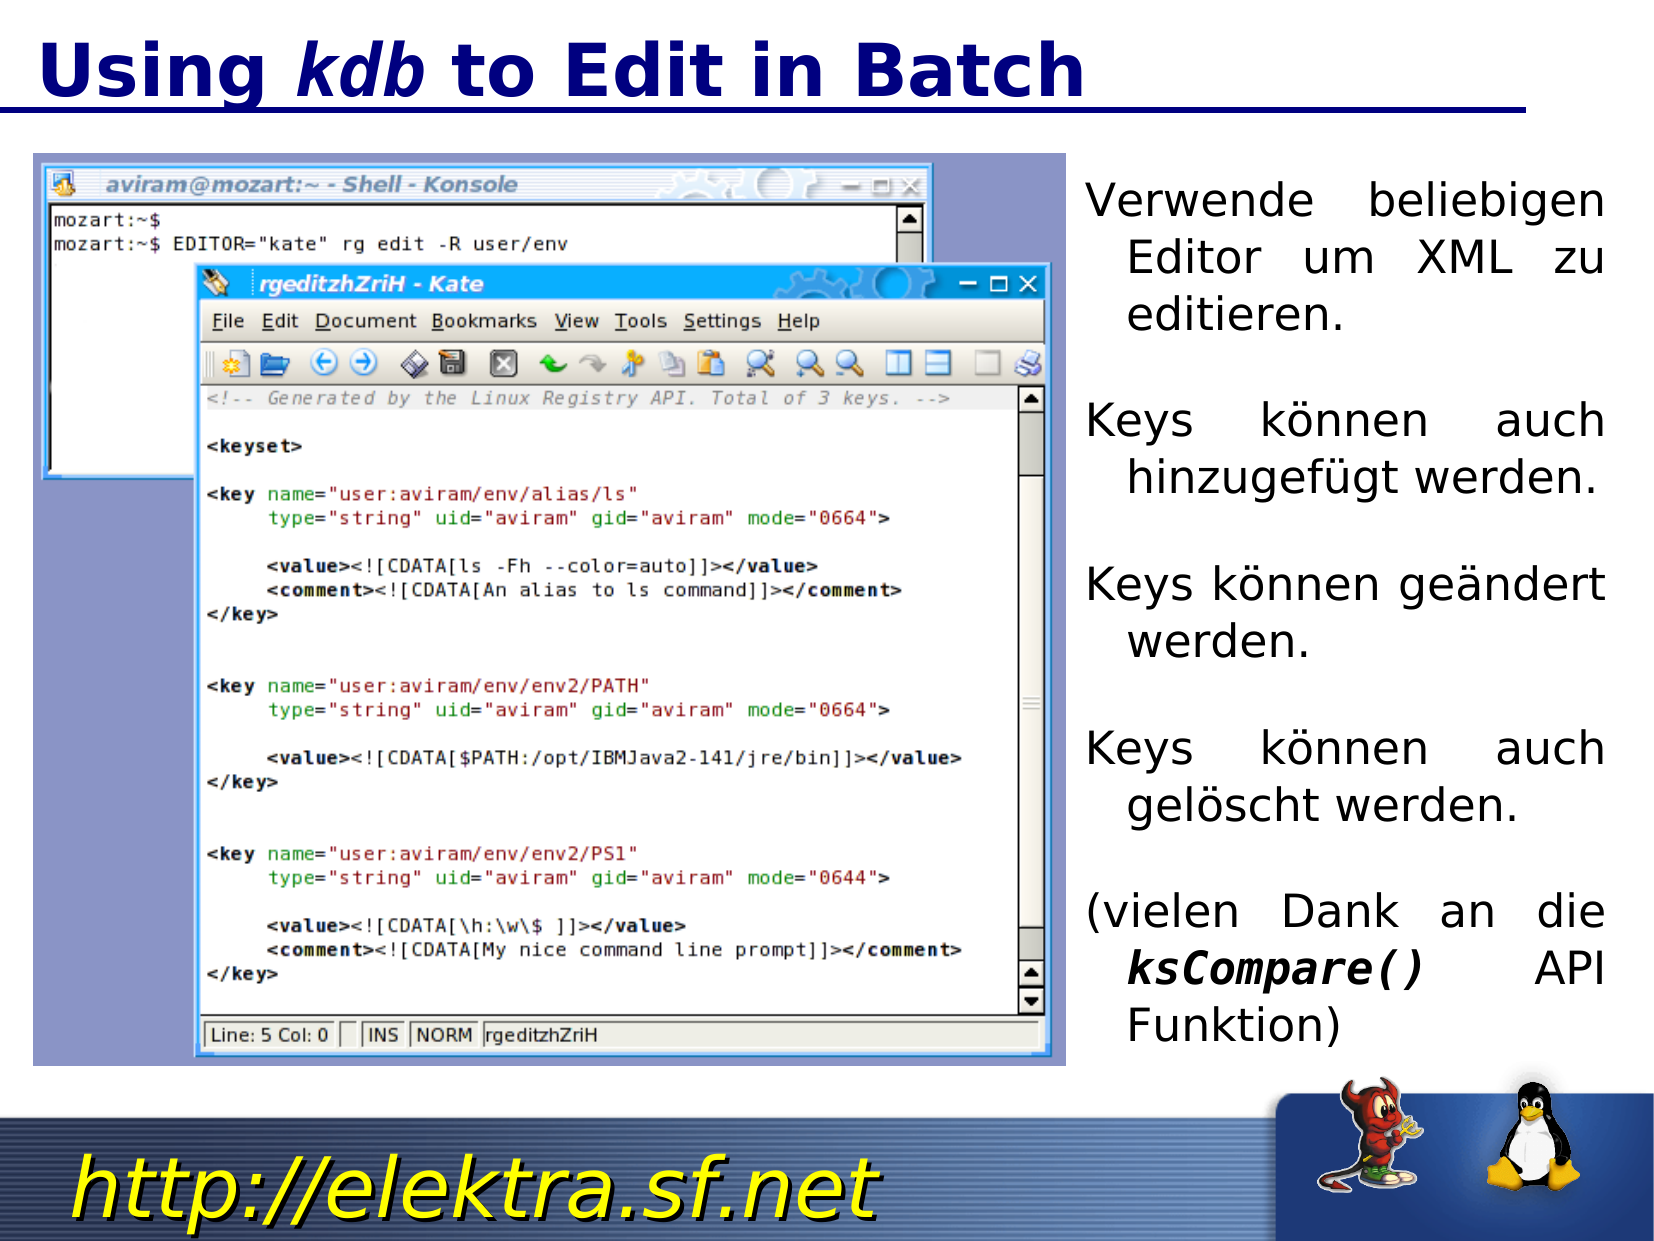

Using kdb to Edit in Batch
# Verwende beliebigen Editor um XML zu editieren.
Keys können auch hinzugefügt werden.
Keys können geändert werden.
Keys können auch gelöscht werden.
(vielen Dank an die ksCompare() API Funktion)